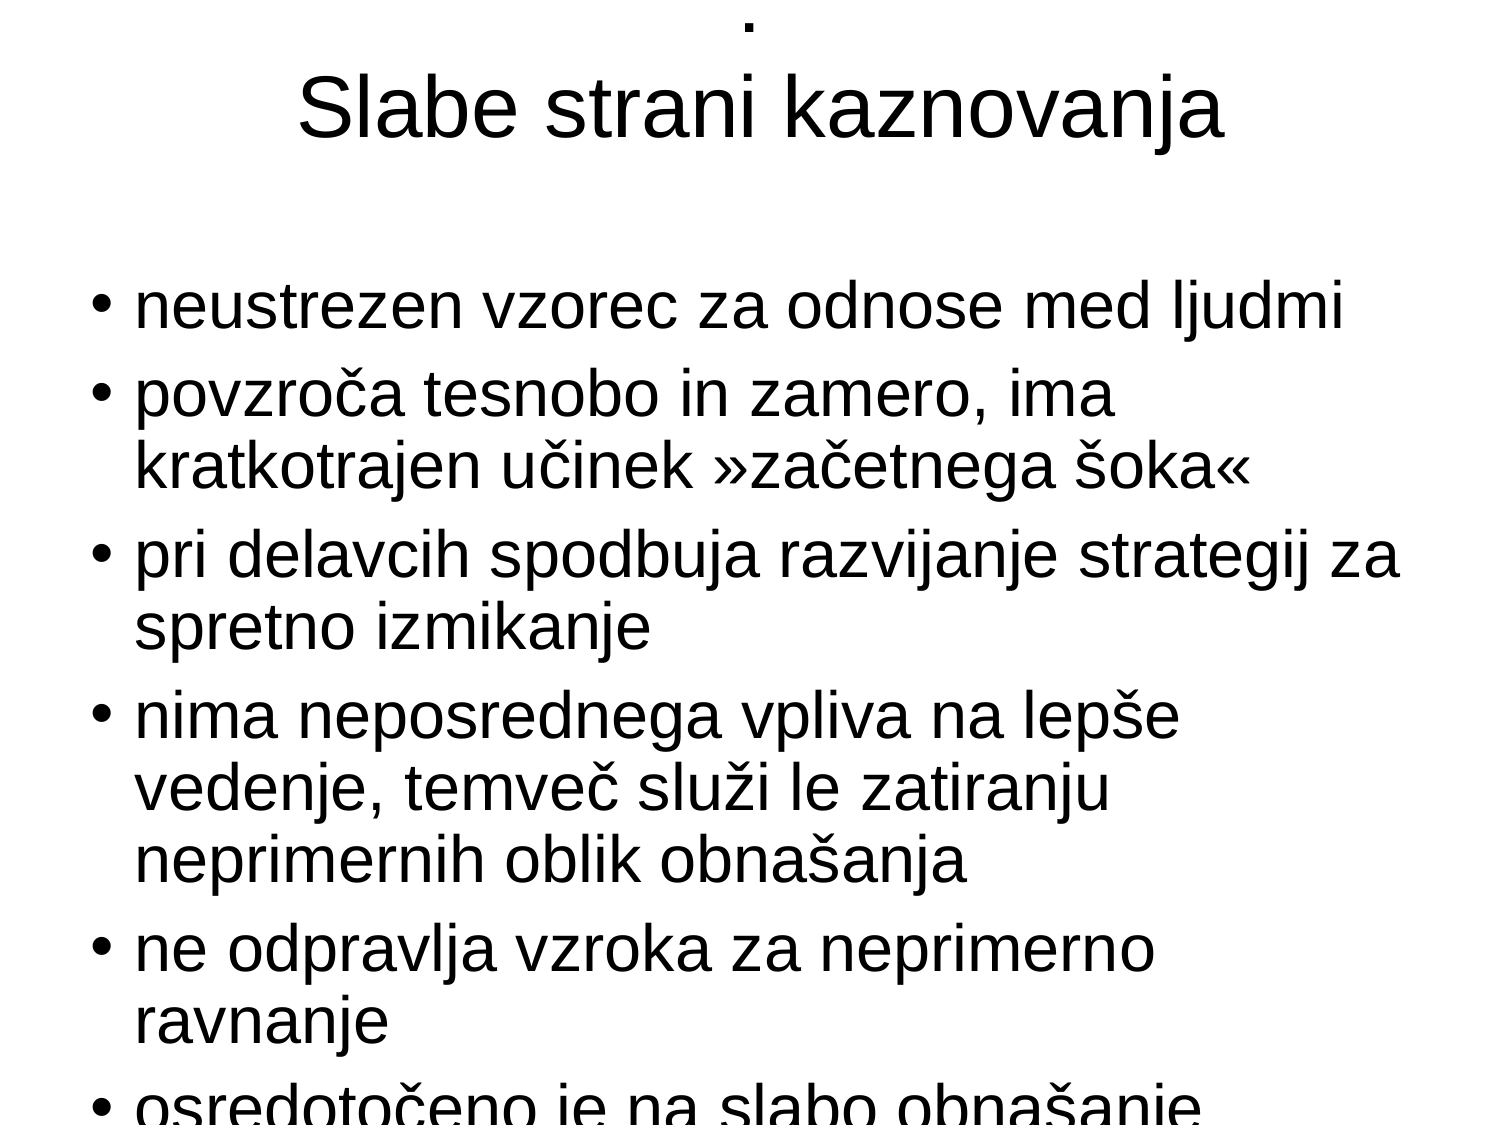

# : Slabe strani kaznovanja
neustrezen vzorec za odnose med ljudmi
povzroča tesnobo in zamero, ima kratkotrajen učinek »začetnega šoka«
pri delavcih spodbuja razvijanje strategij za spretno izmikanje
nima neposrednega vpliva na lepše vedenje, temveč služi le zatiranju neprimernih oblik obnašanja
ne odpravlja vzroka za neprimerno ravnanje
osredotočeno je na slabo obnašanje